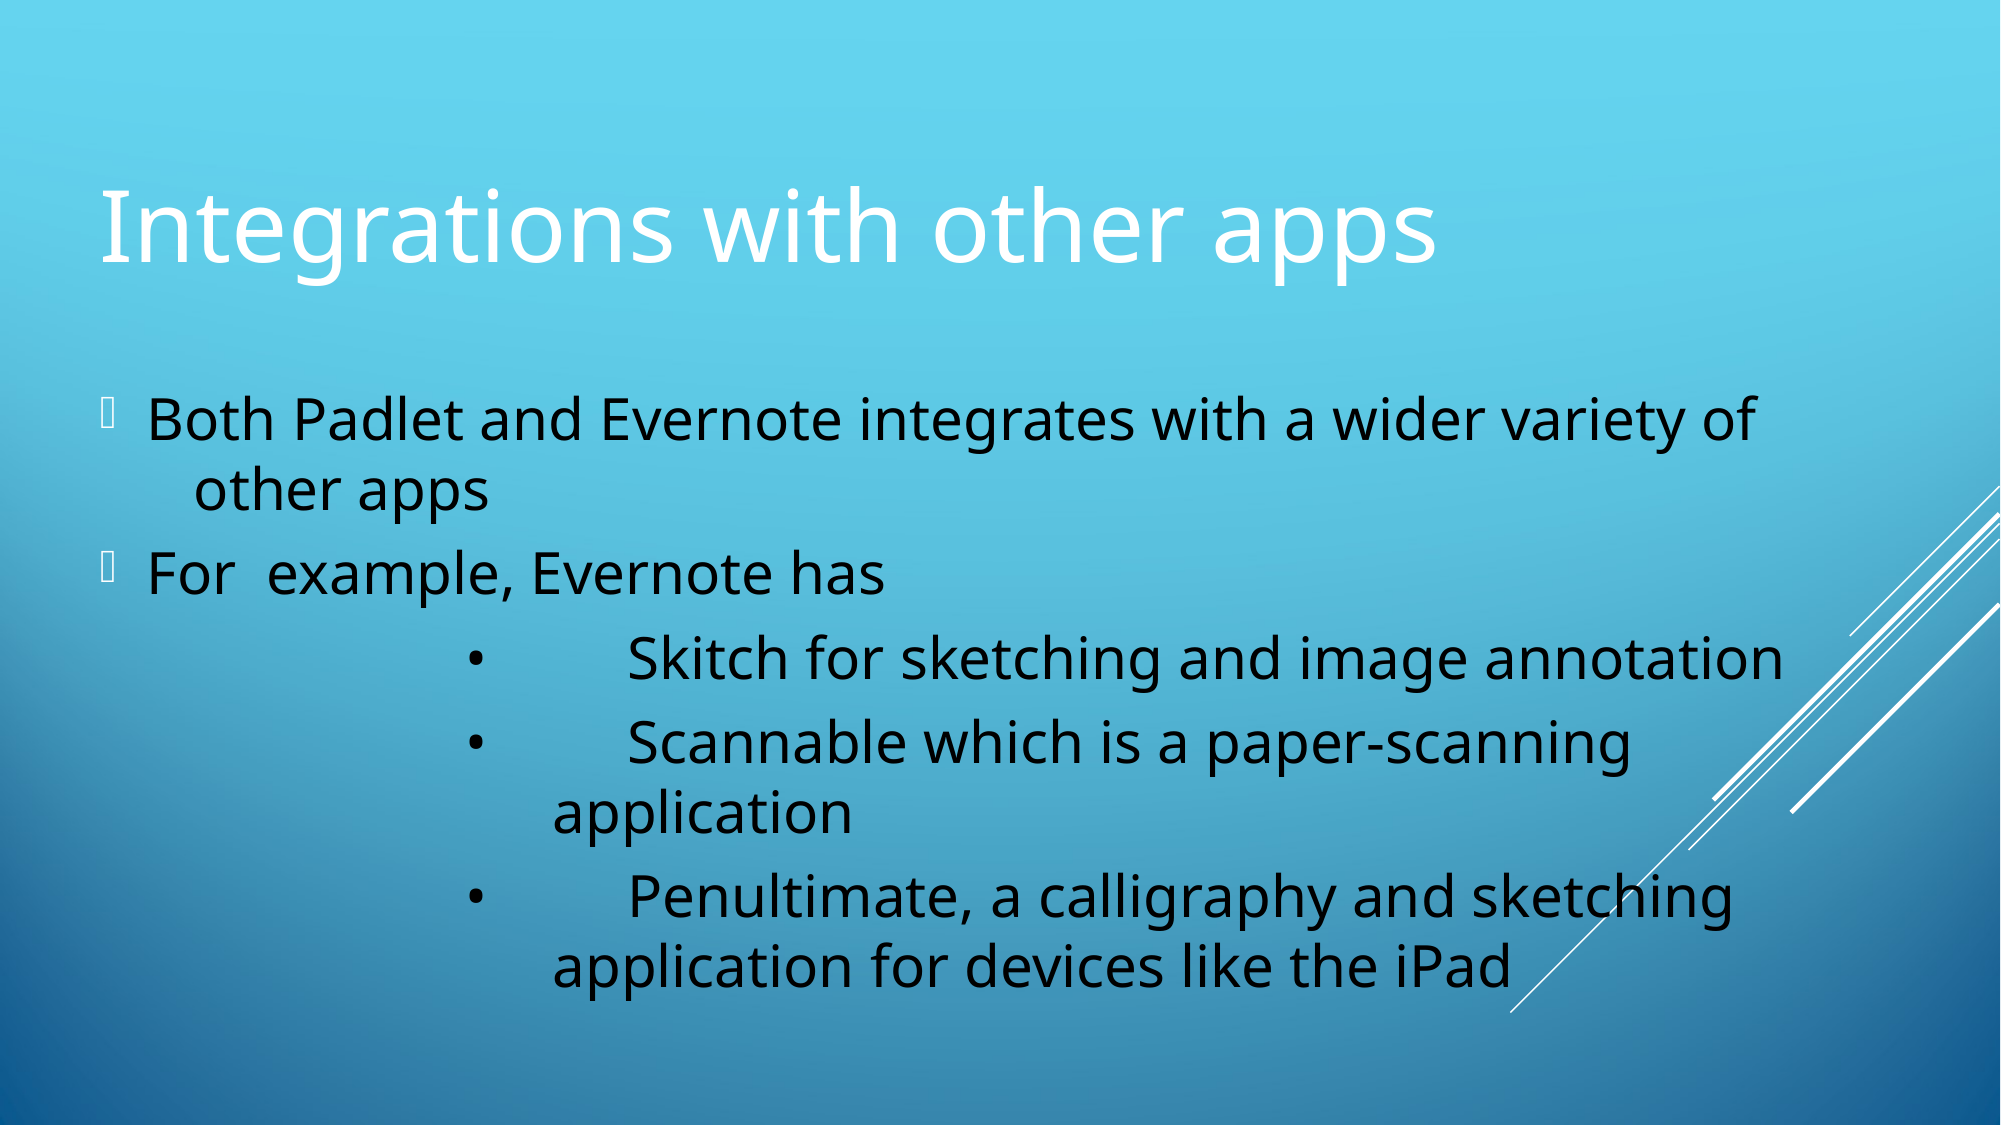

# Integrations with other apps
Both Padlet and Evernote integrates with a wider variety of other apps
For example, Evernote has
•	Skitch for sketching and image annotation
•	Scannable which is a paper-scanning application
•	Penultimate, a calligraphy and sketching application for devices like the iPad